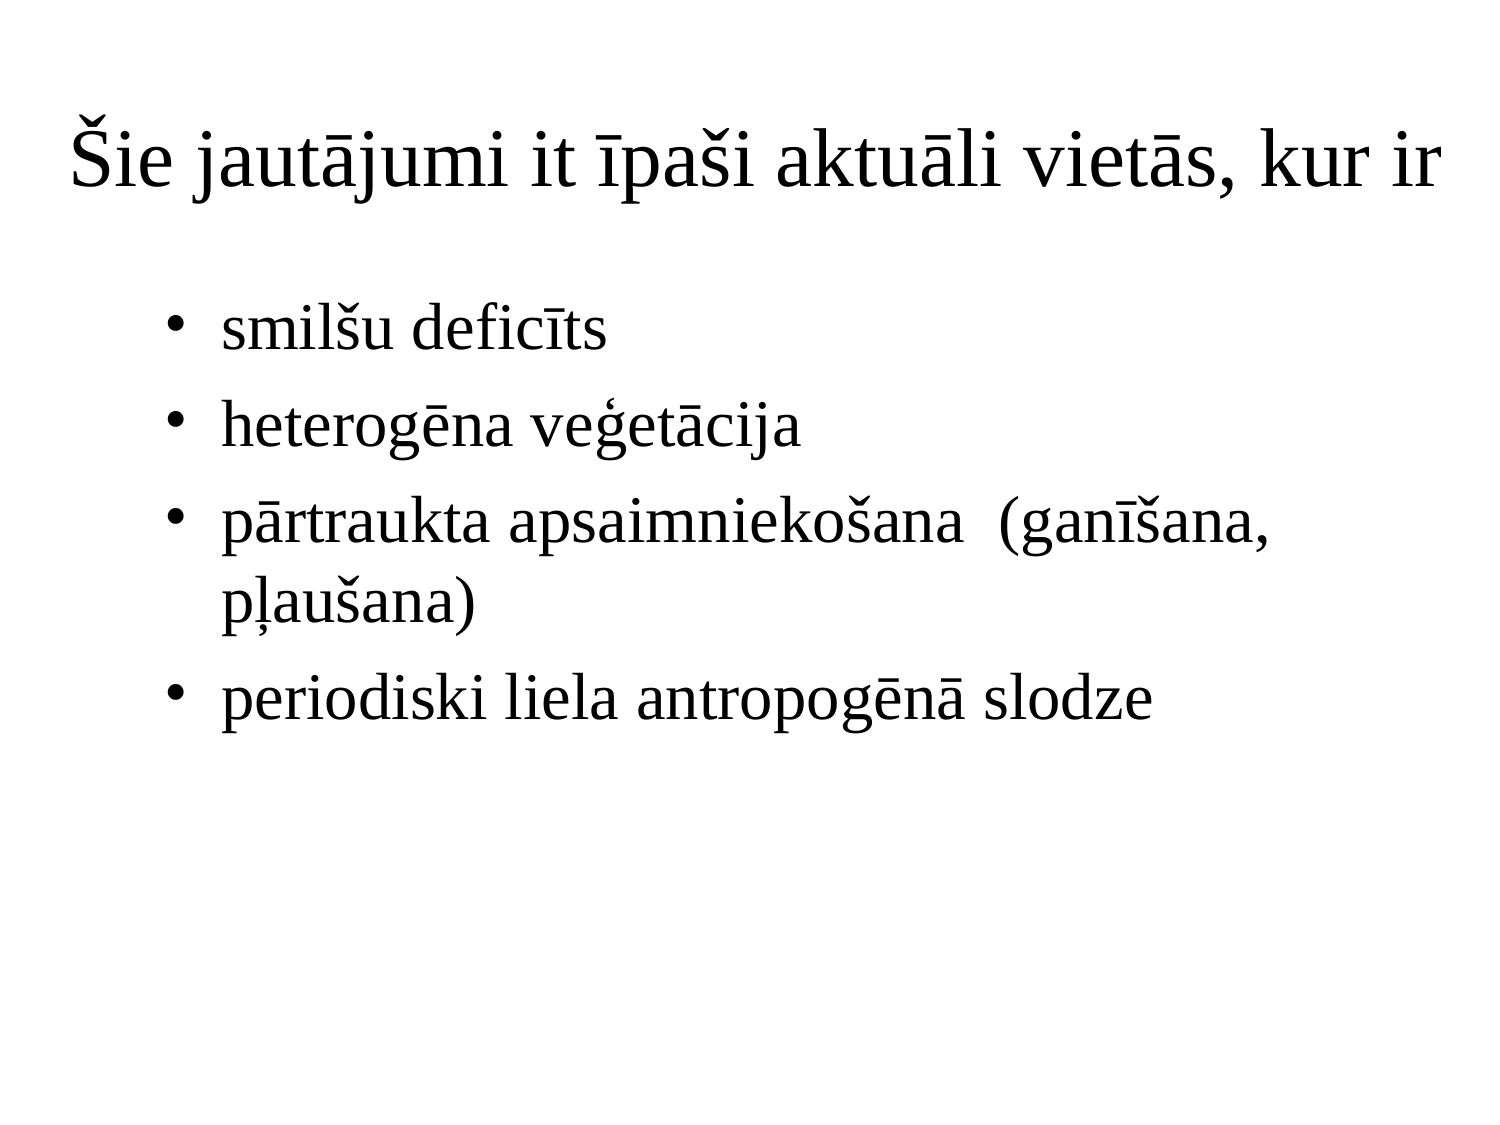

# Šie jautājumi it īpaši aktuāli vietās, kur ir
smilšu deficīts
heterogēna veģetācija
pārtraukta apsaimniekošana (ganīšana, pļaušana)
periodiski liela antropogēnā slodze